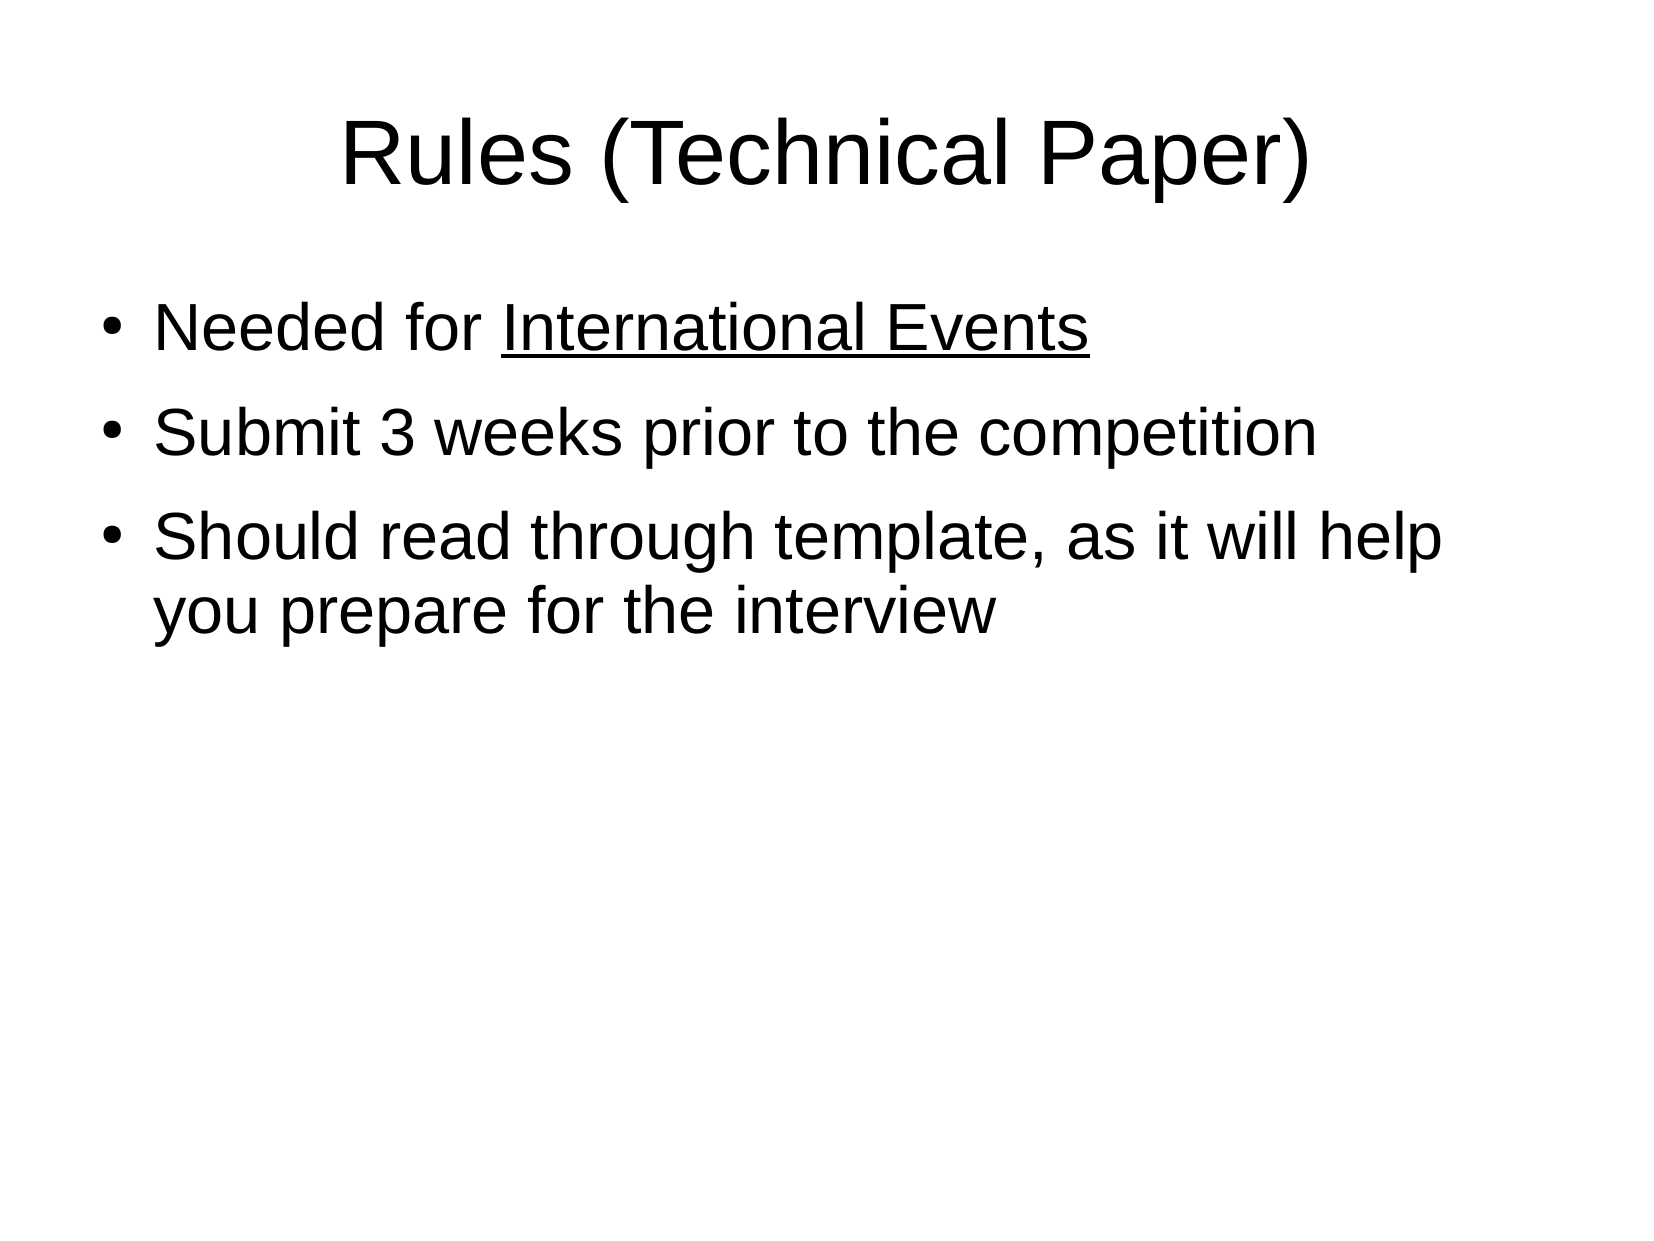

# Rules (Technical Paper)
Needed for International Events
Submit 3 weeks prior to the competition
Should read through template, as it will help you prepare for the interview